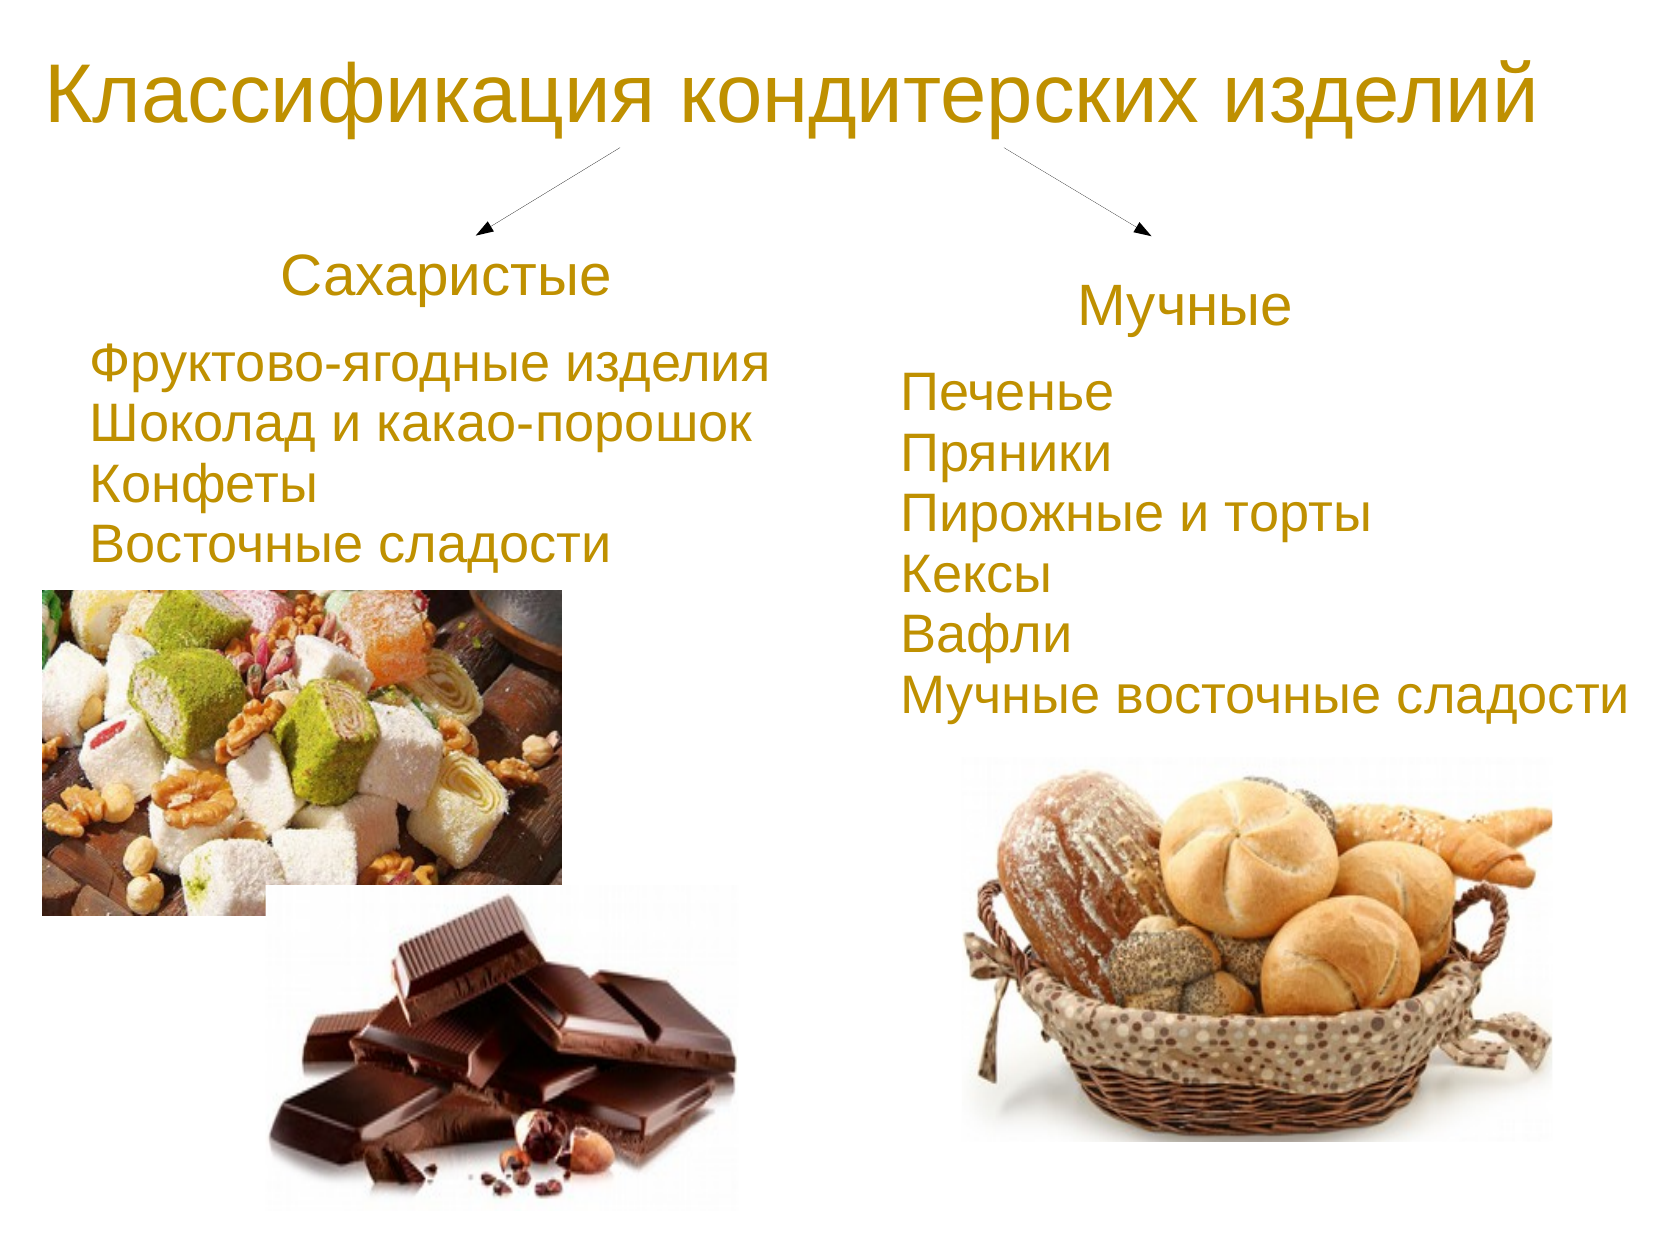

Классификация кондитерских изделий
Сахаристые
Мучные
Фруктово-ягодные изделия
Шоколад и какао-порошок
Конфеты
Восточные сладости
Печенье
Пряники
Пирожные и торты
Кексы
Вафли
Мучные восточные сладости